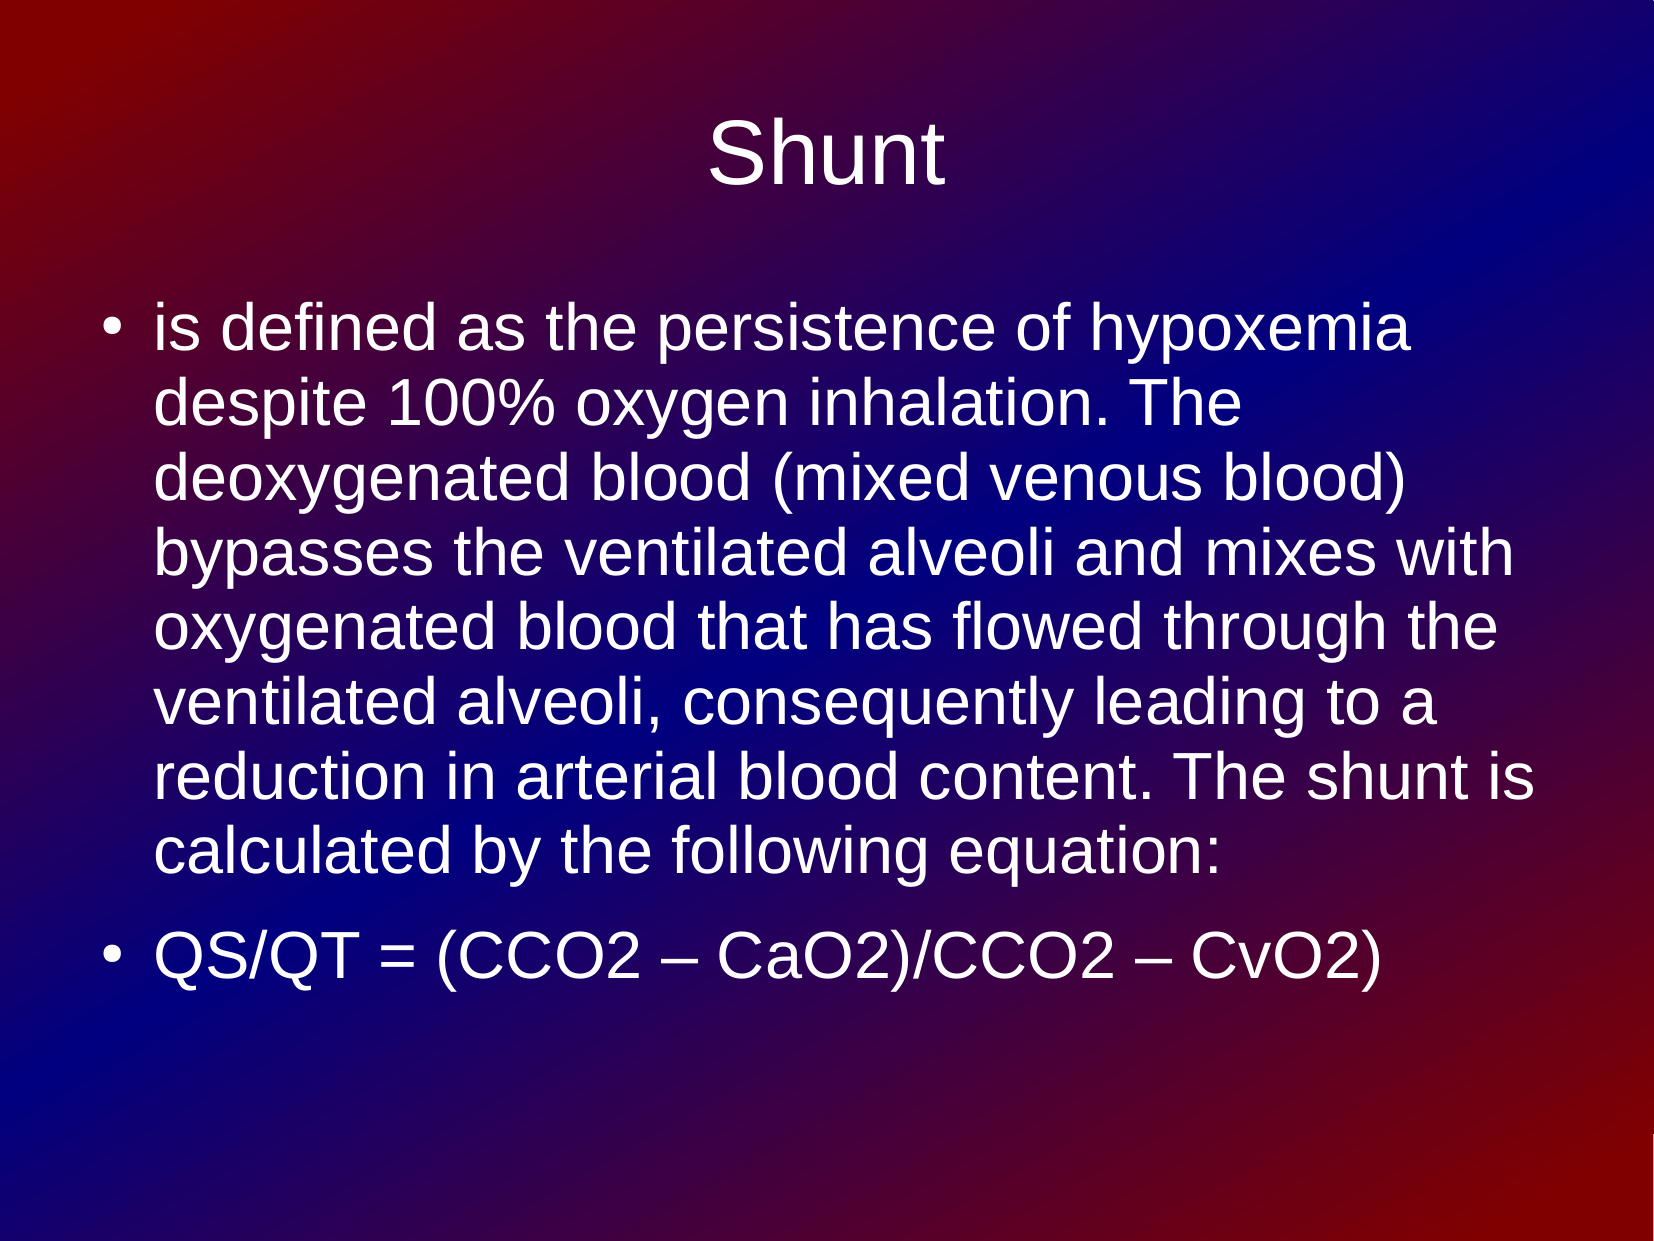

# Shunt
is defined as the persistence of hypoxemia despite 100% oxygen inhalation. The deoxygenated blood (mixed venous blood) bypasses the ventilated alveoli and mixes with oxygenated blood that has flowed through the ventilated alveoli, consequently leading to a reduction in arterial blood content. The shunt is calculated by the following equation:
QS/QT = (CCO2 – CaO2)/CCO2 – CvO2)